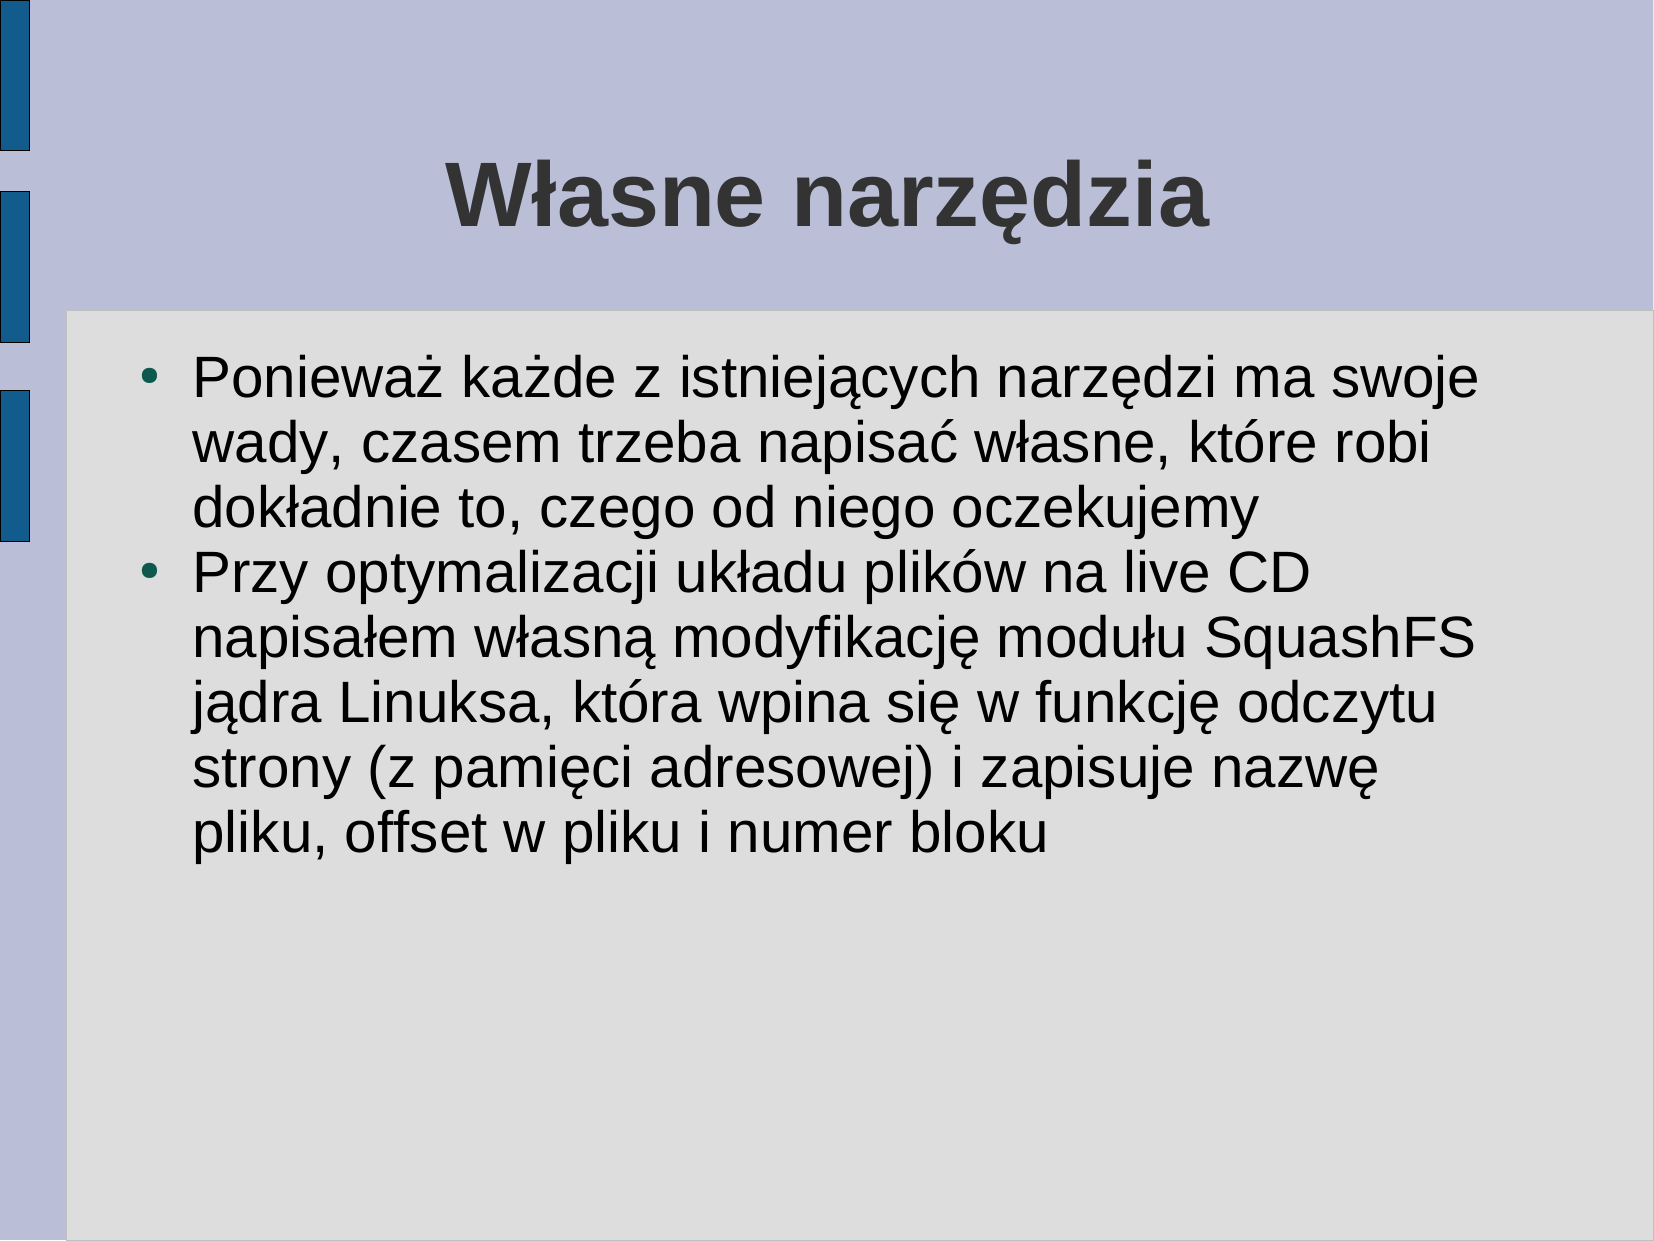

# Własne narzędzia
Ponieważ każde z istniejących narzędzi ma swoje wady, czasem trzeba napisać własne, które robi dokładnie to, czego od niego oczekujemy
Przy optymalizacji układu plików na live CD napisałem własną modyfikację modułu SquashFS jądra Linuksa, która wpina się w funkcję odczytu strony (z pamięci adresowej) i zapisuje nazwę pliku, offset w pliku i numer bloku